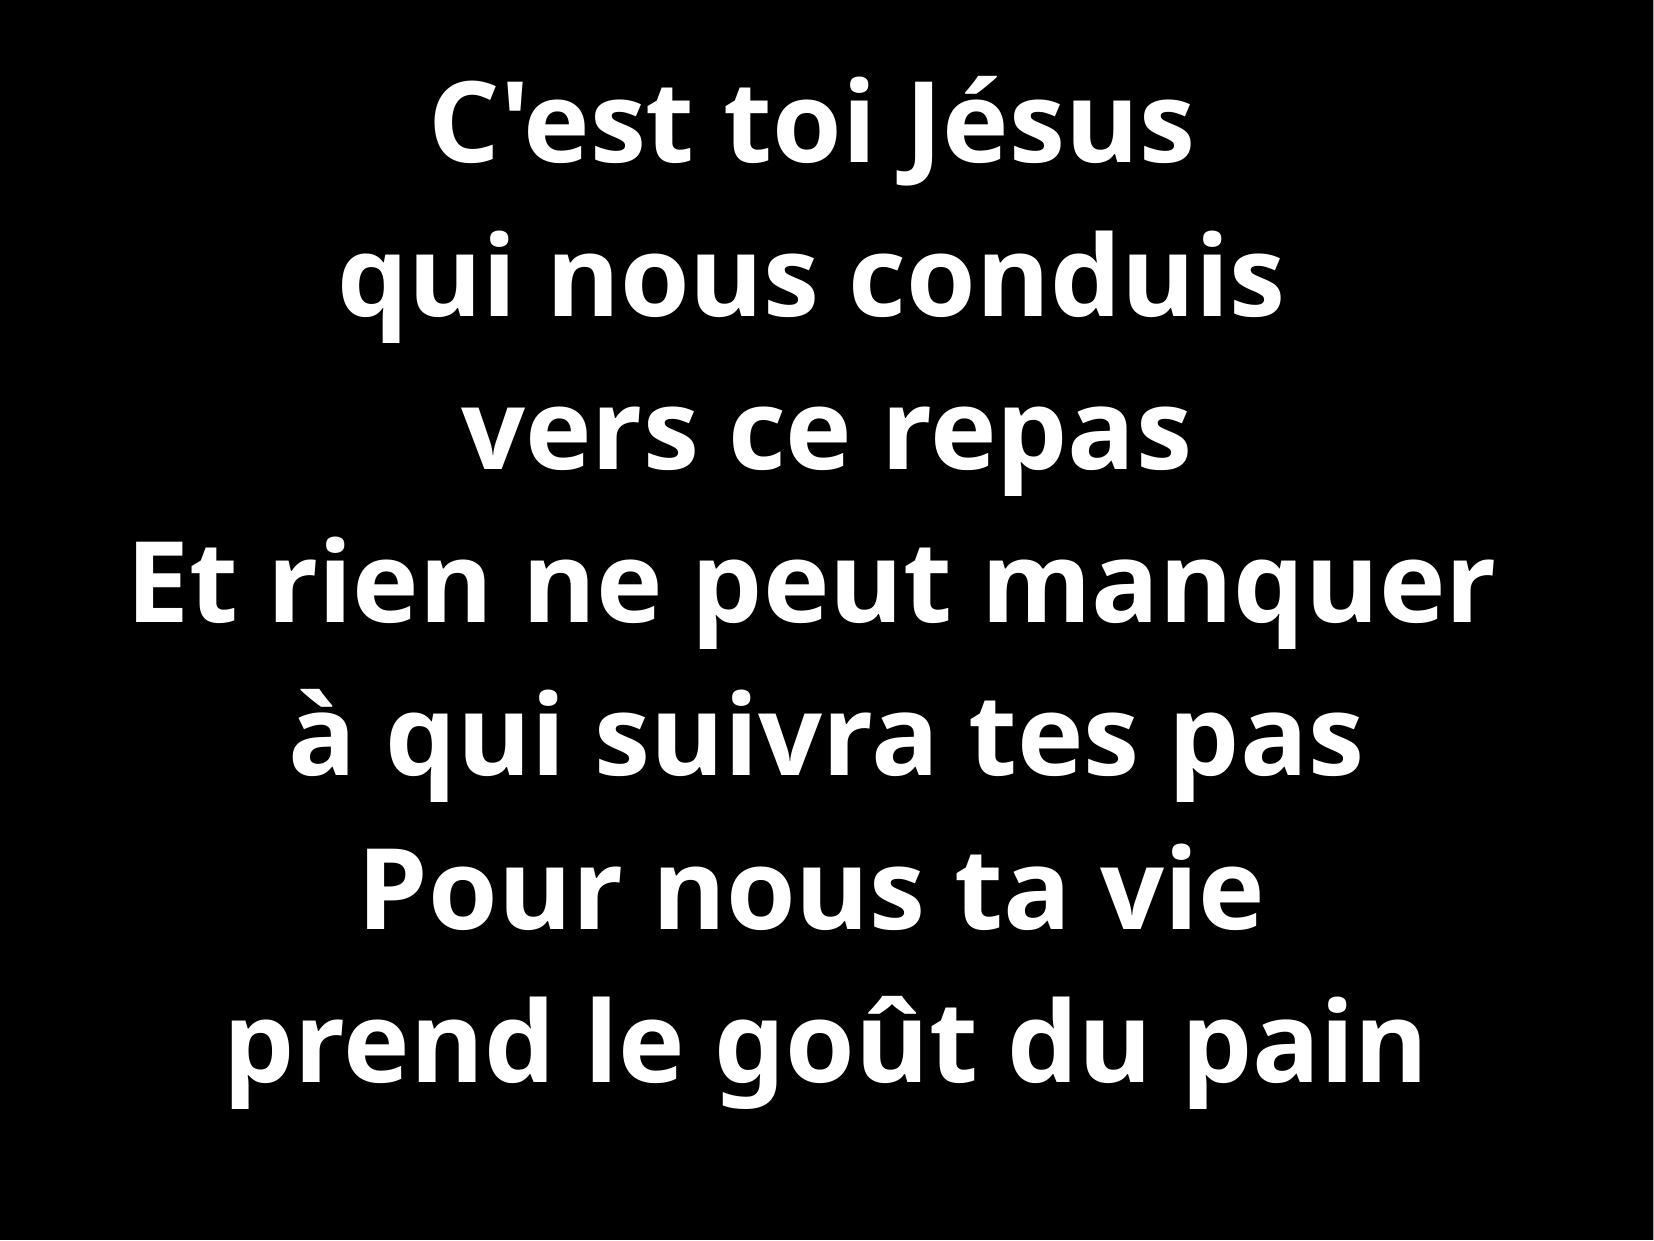

# C'est toi Jésus
qui nous conduis
vers ce repas
Et rien ne peut manquer
à qui suivra tes pas
Pour nous ta vie
prend le goût du pain